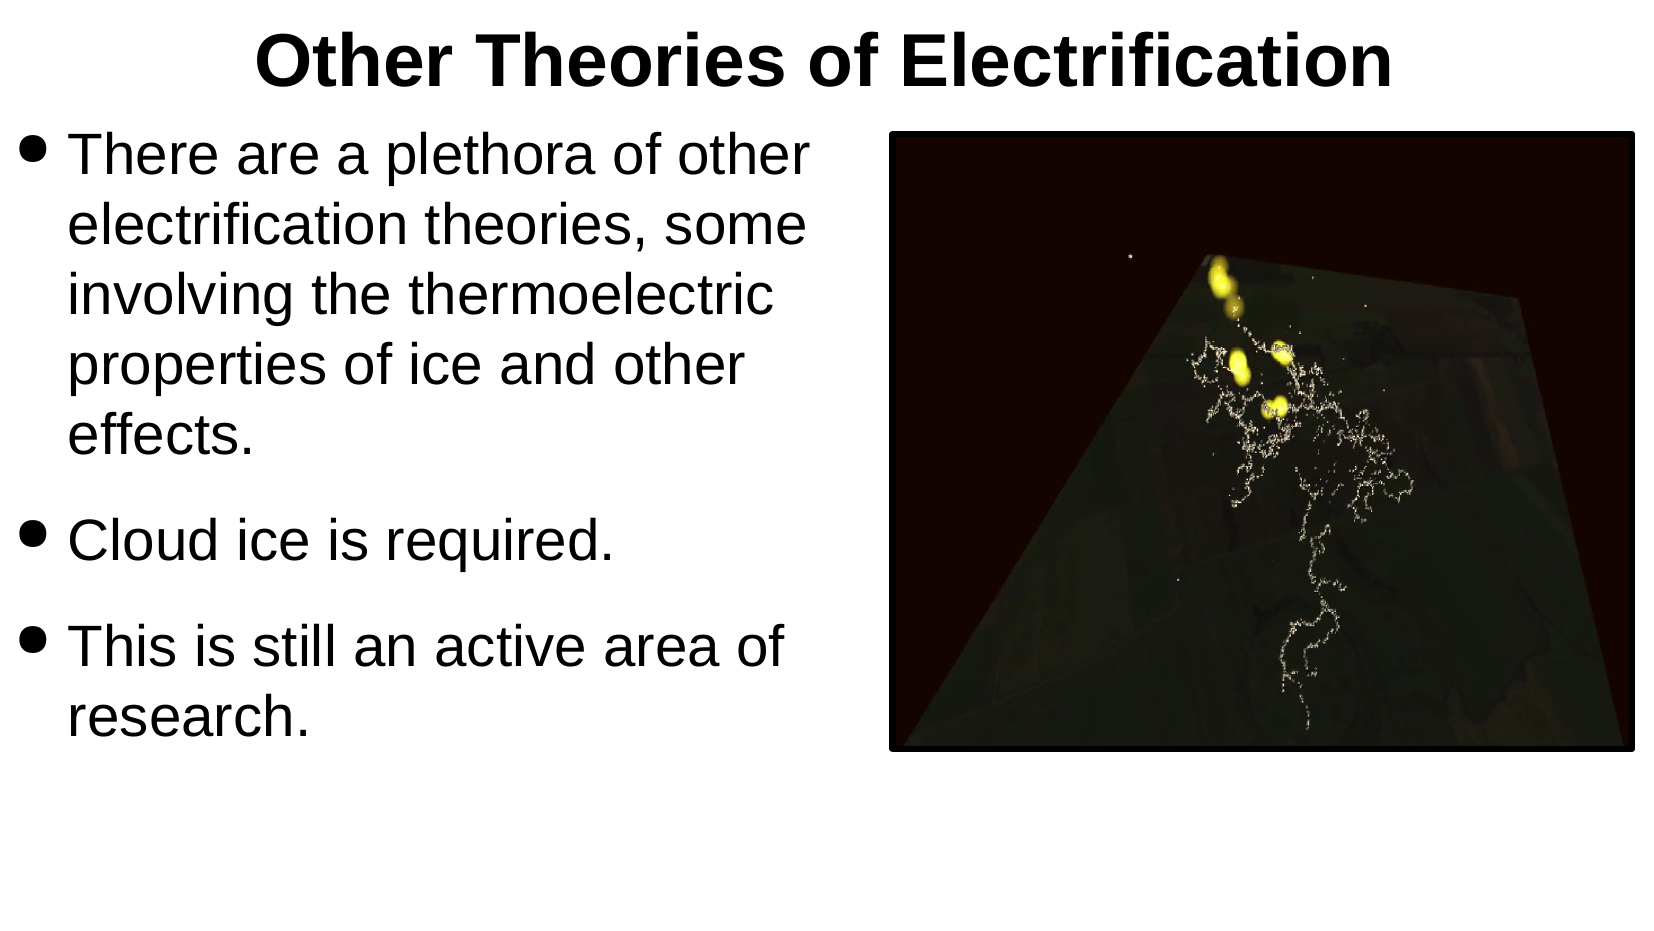

# Other Theories of Electrification
 There are a plethora of other electrification theories, some involving the thermoelectric properties of ice and other effects.
 Cloud ice is required.
 This is still an active area of research.